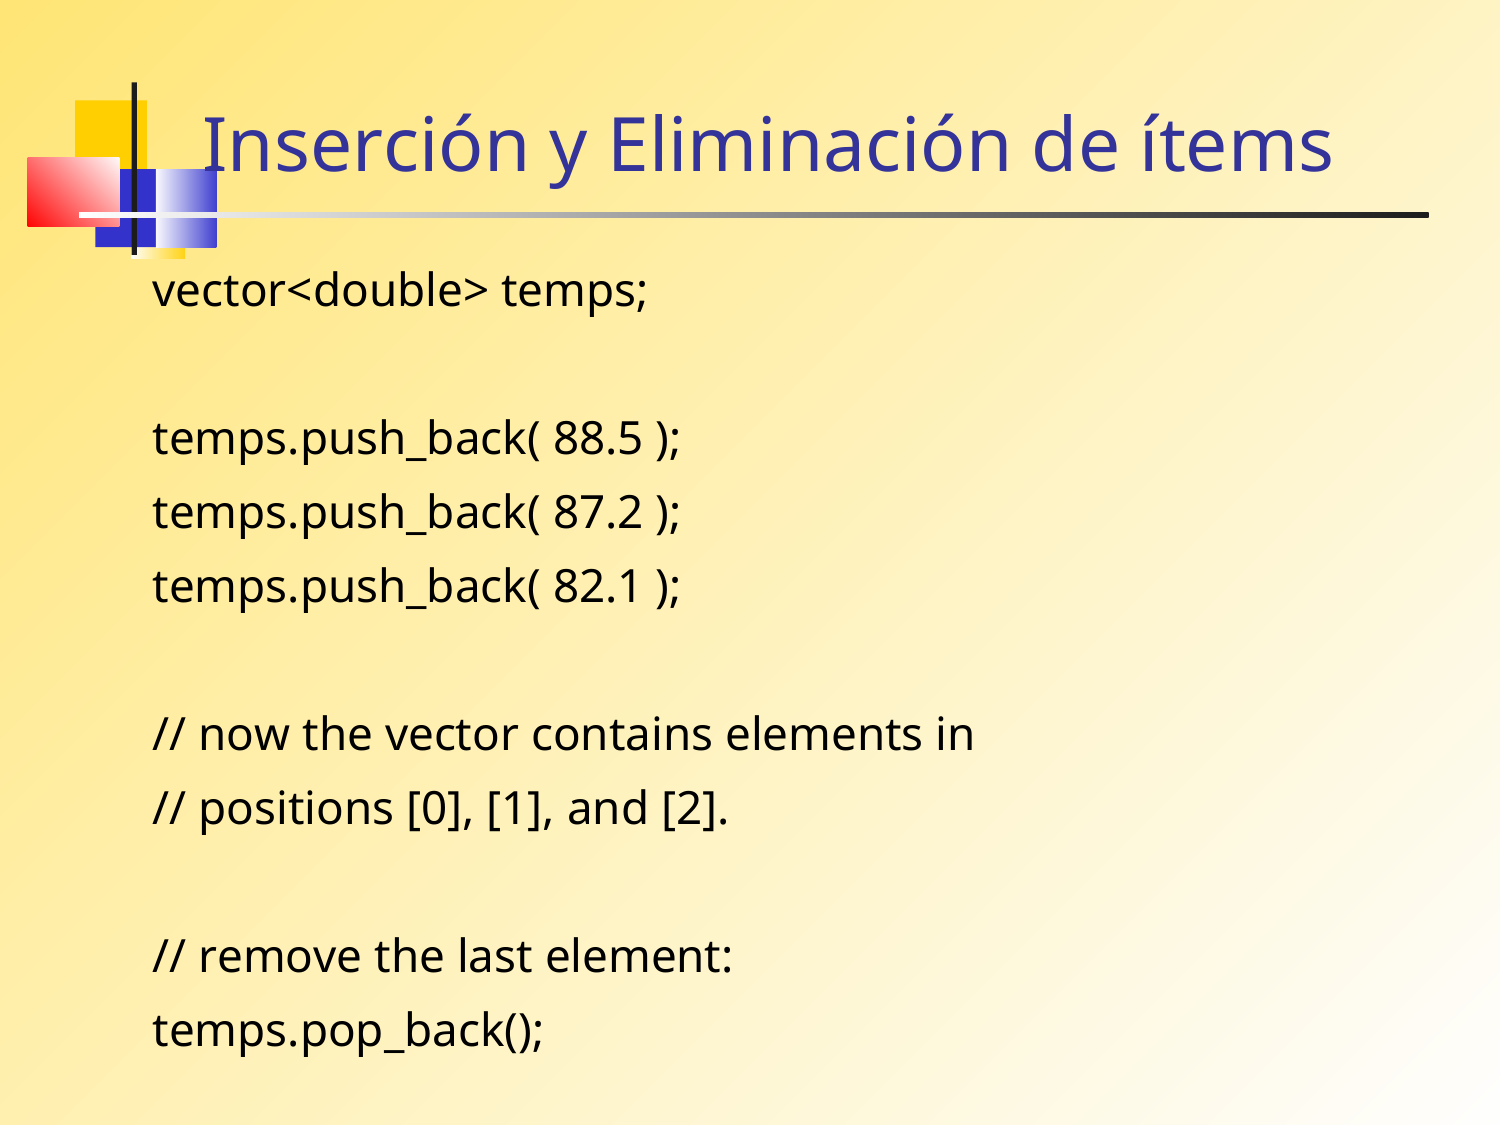

# Inserción y Eliminación de ítems
vector<double> temps;
temps.push_back( 88.5 );
temps.push_back( 87.2 );
temps.push_back( 82.1 );
// now the vector contains elements in
// positions [0], [1], and [2].
// remove the last element:
temps.pop_back();